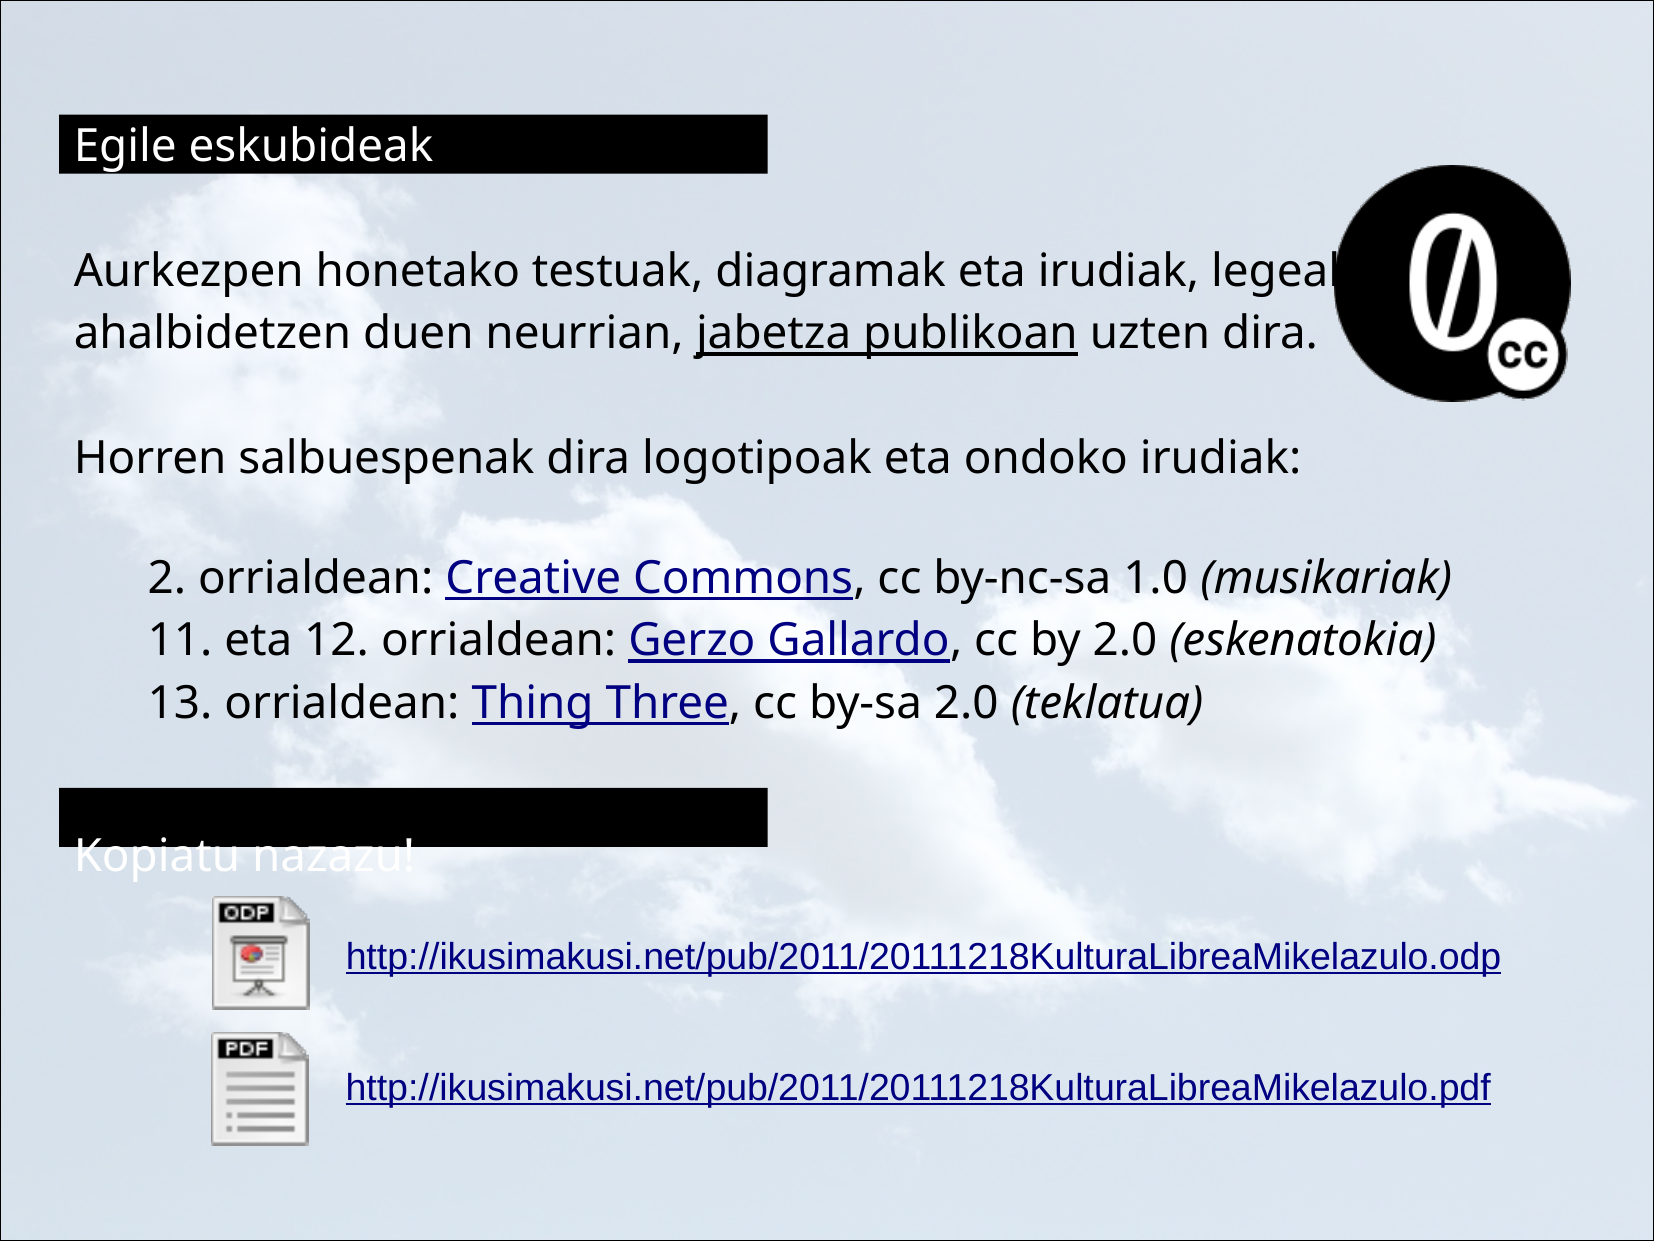

Egile eskubideak
Aurkezpen honetako testuak, diagramak eta irudiak, legeak
ahalbidetzen duen neurrian, jabetza publikoan uzten dira.
Horren salbuespenak dira logotipoak eta ondoko irudiak:
	2. orrialdean: Creative Commons, cc by-nc-sa 1.0 (musikariak)
	11. eta 12. orrialdean: Gerzo Gallardo, cc by 2.0 (eskenatokia)
	13. orrialdean: Thing Three, cc by-sa 2.0 (teklatua)
Kopiatu nazazu!
http://ikusimakusi.net/pub/2011/20111218KulturaLibreaMikelazulo.odp
http://ikusimakusi.net/pub/2011/20111218KulturaLibreaMikelazulo.pdf